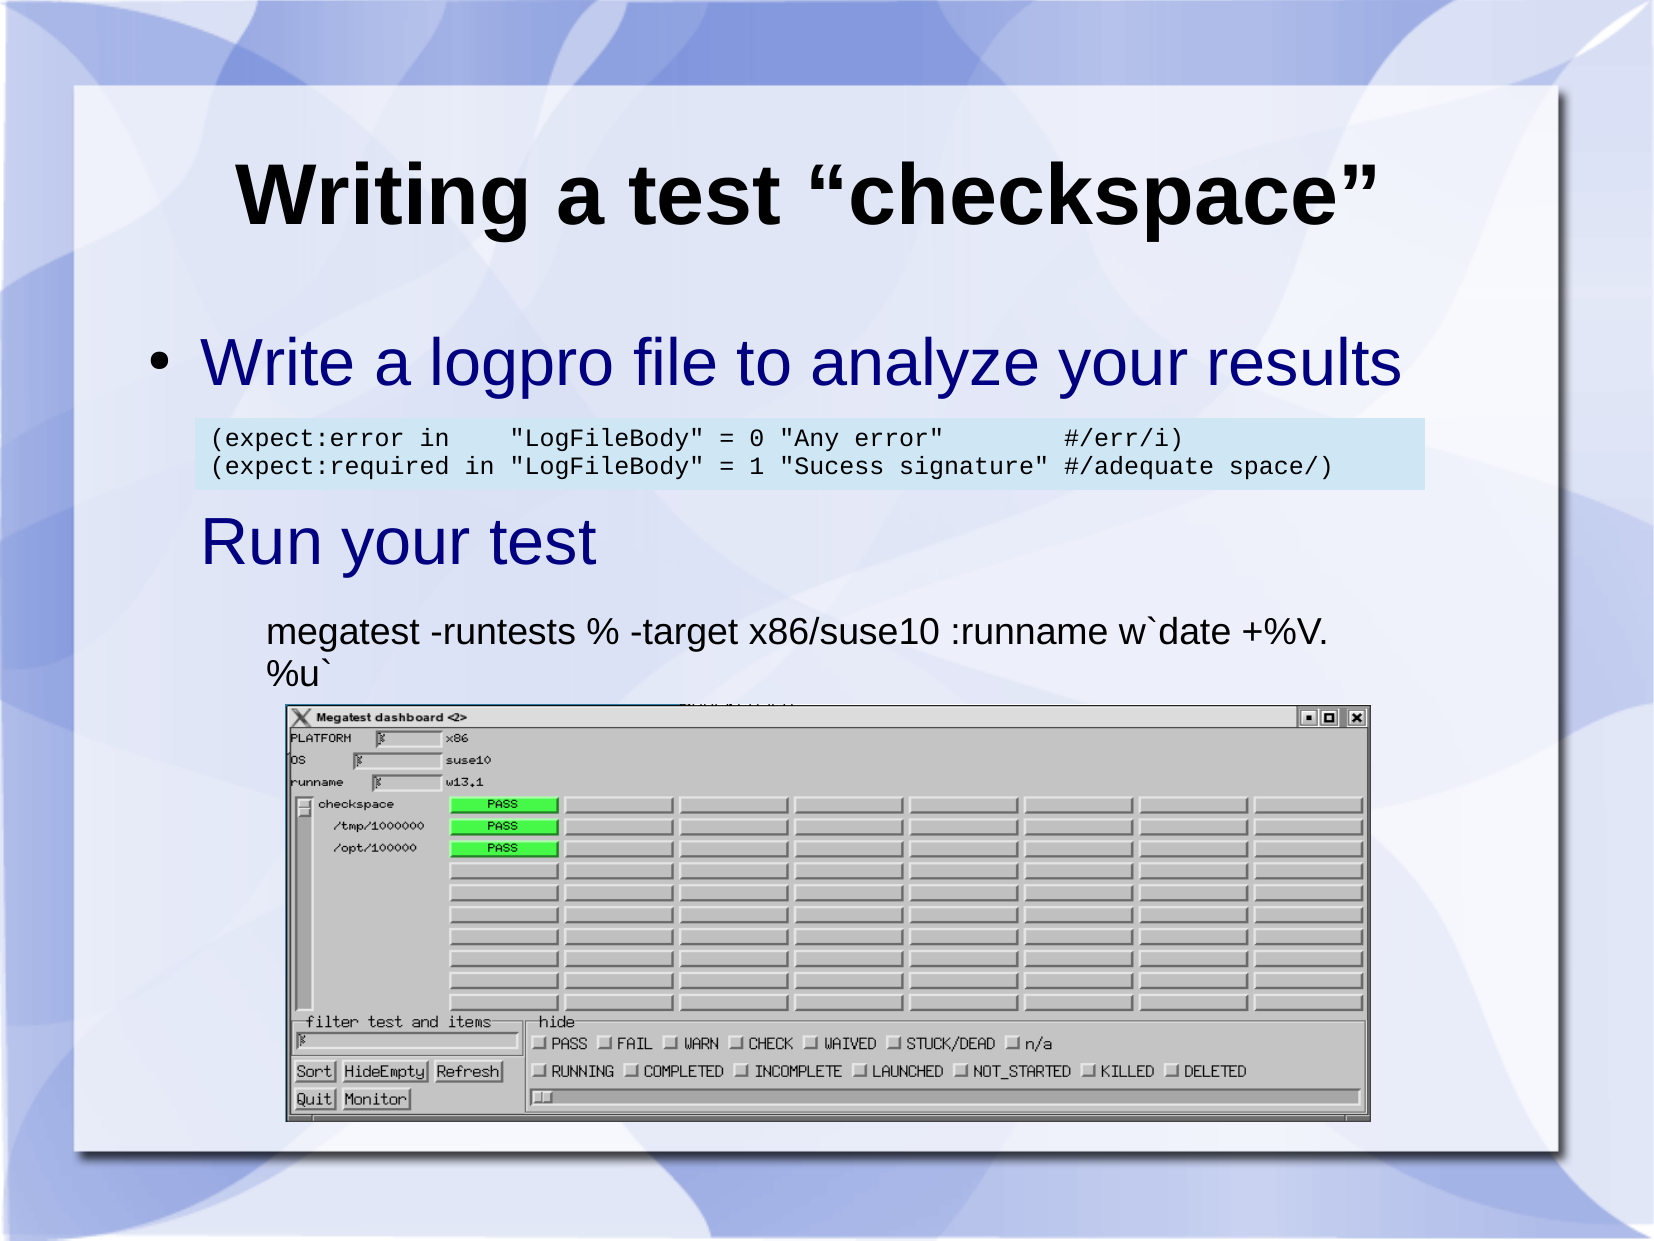

# Writing a test “checkspace”
Write a logpro file to analyze your results
Run your test
| (expect:error in "LogFileBody" = 0 "Any error" #/err/i) (expect:required in "LogFileBody" = 1 "Sucess signature" #/adequate space/) |
| --- |
megatest -runtests % -target x86/suse10 :runname w`date +%V.%u`